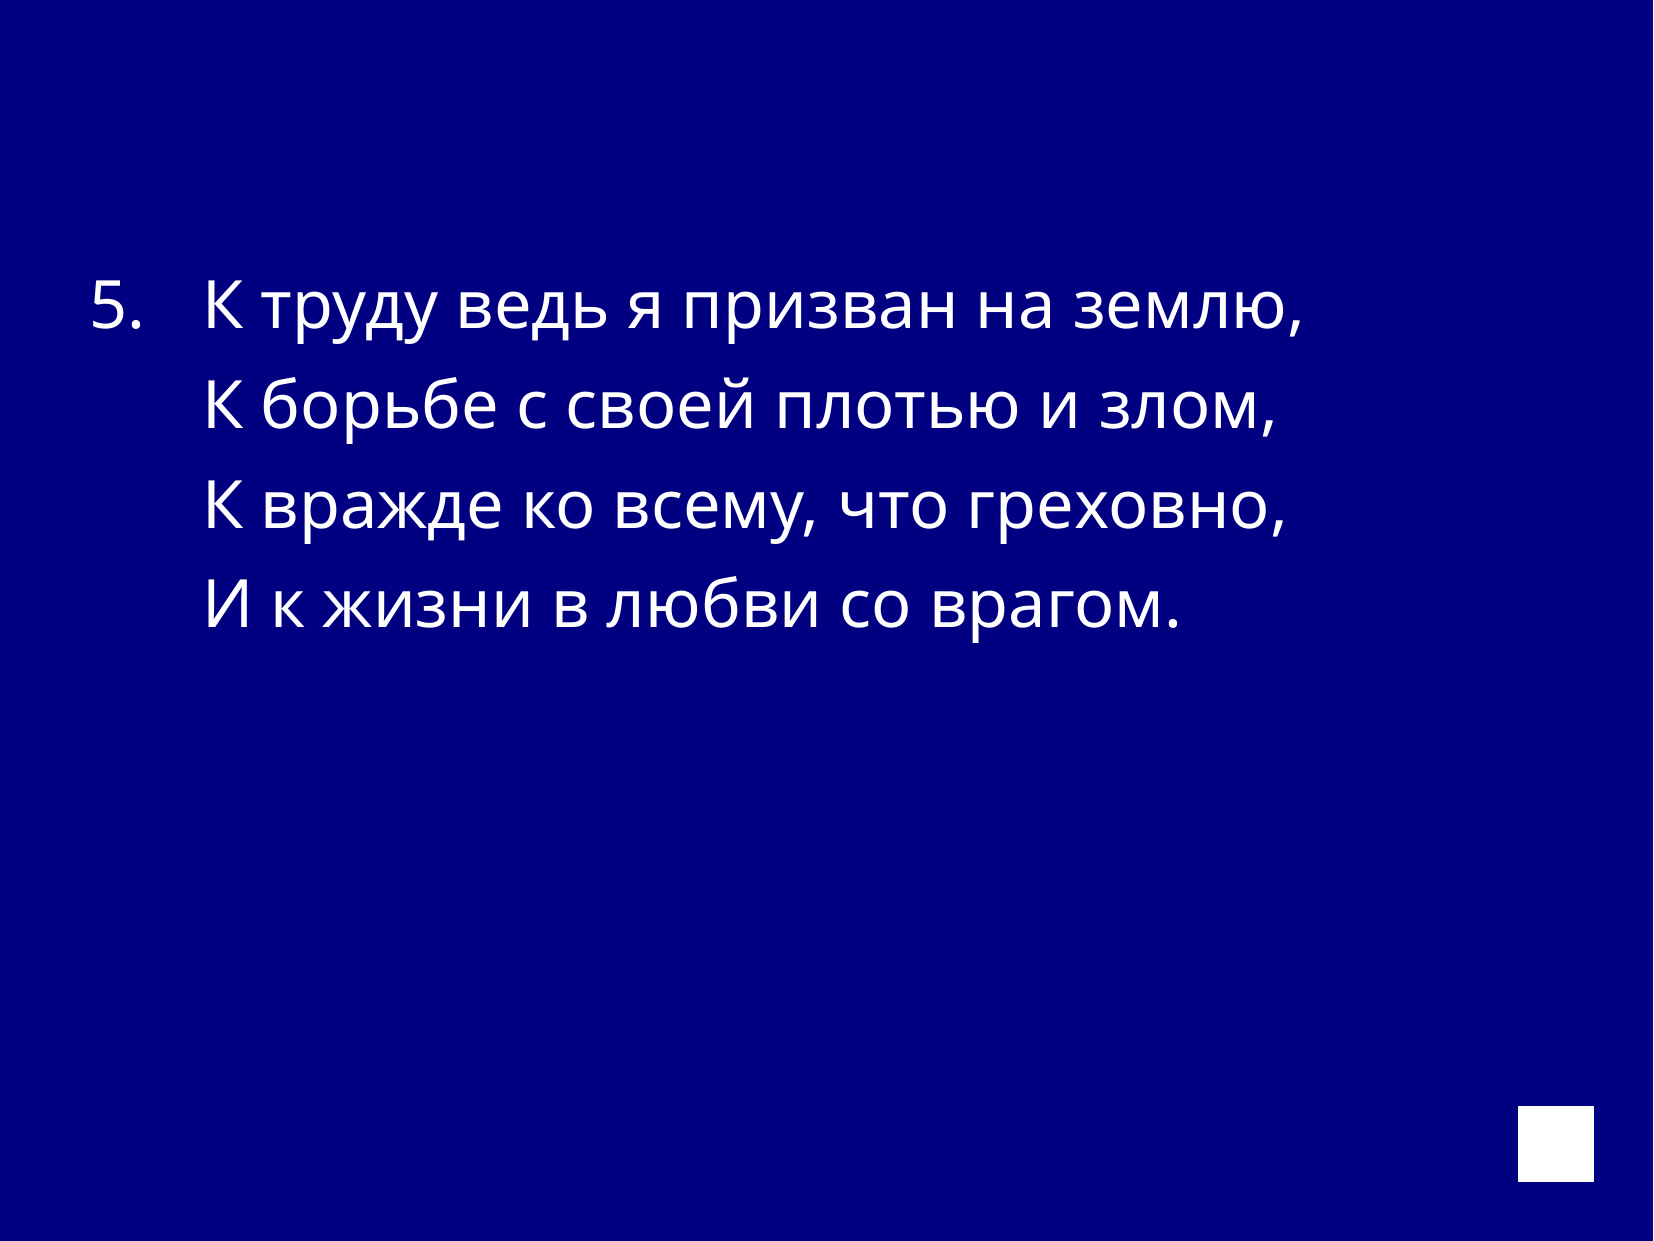

5.	К труду ведь я призван на землю,
	К борьбе с своей плотью и злом,
	К вражде ко всему, что греховно,
	И к жизни в любви со врагом.